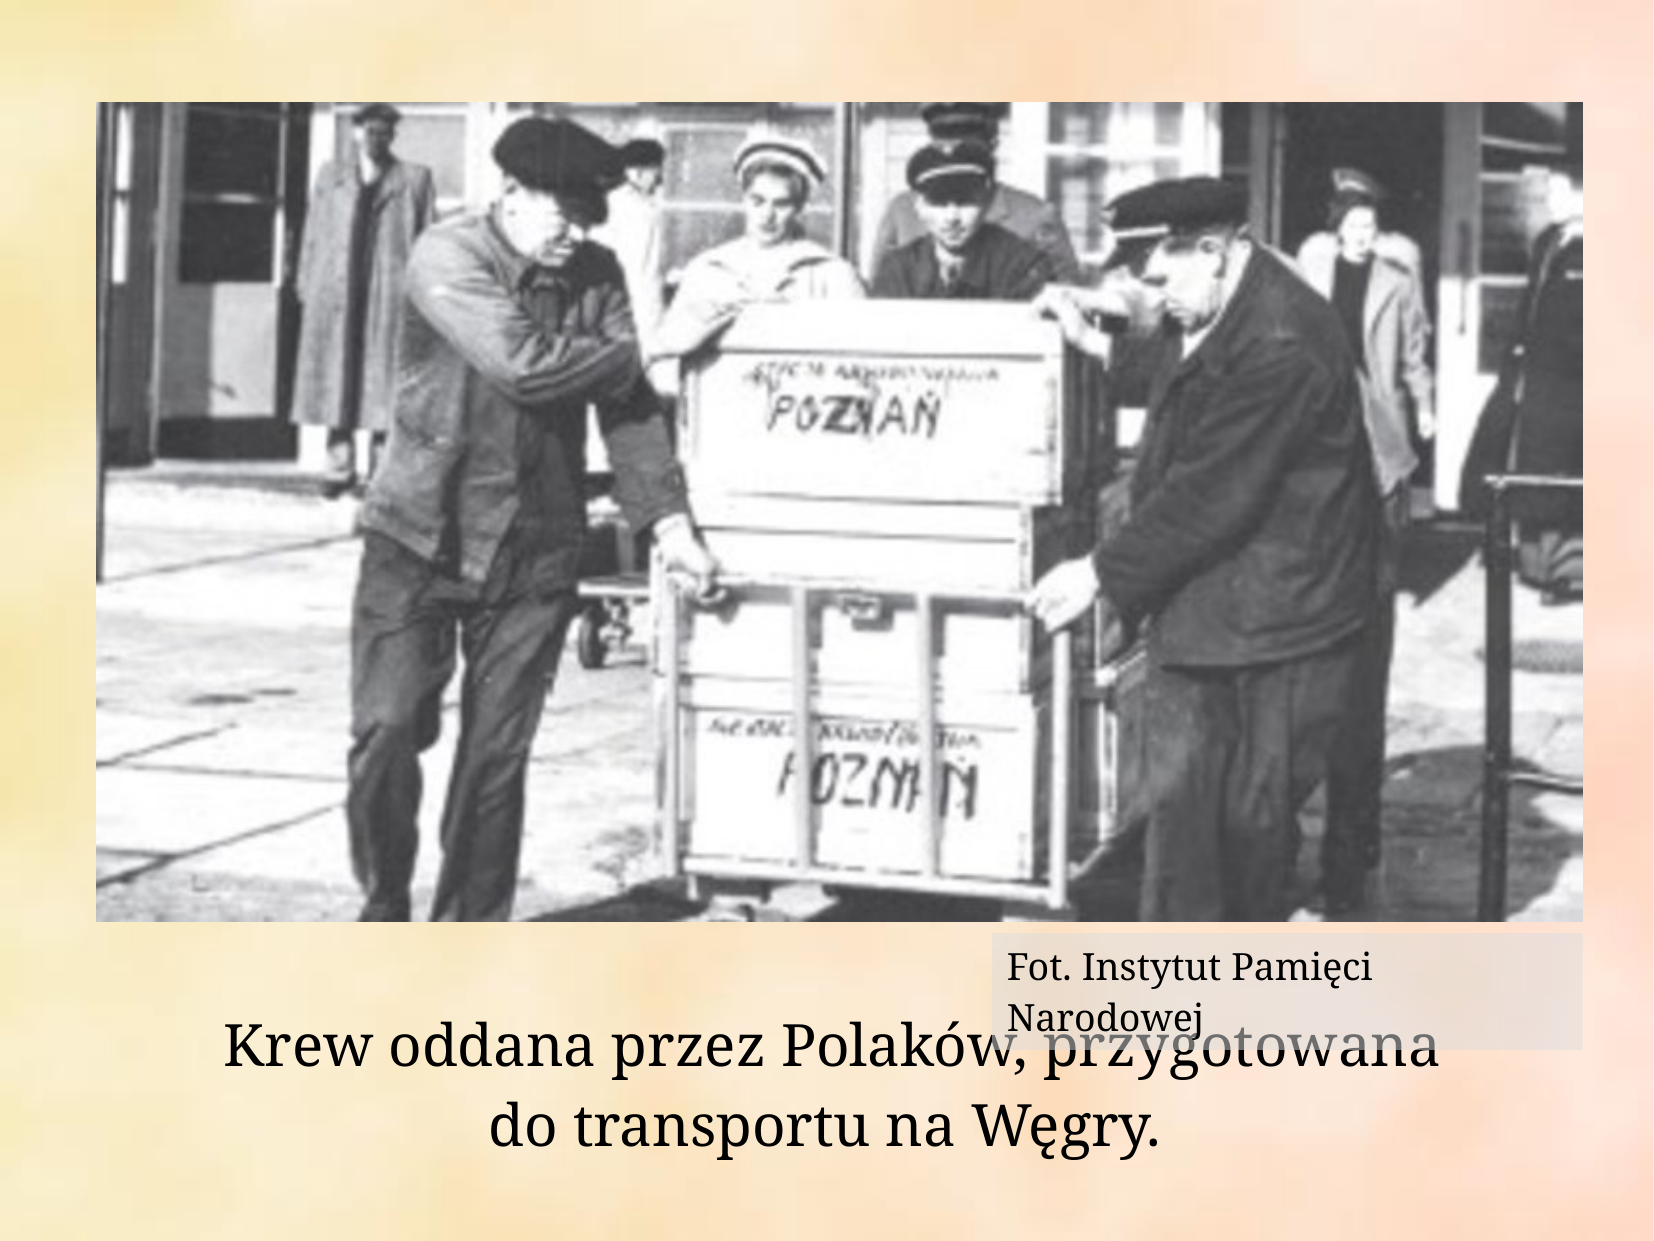

Fot. Instytut Pamięci Narodowej
# Krew oddana przez Polaków, przygotowana do transportu na Węgry.